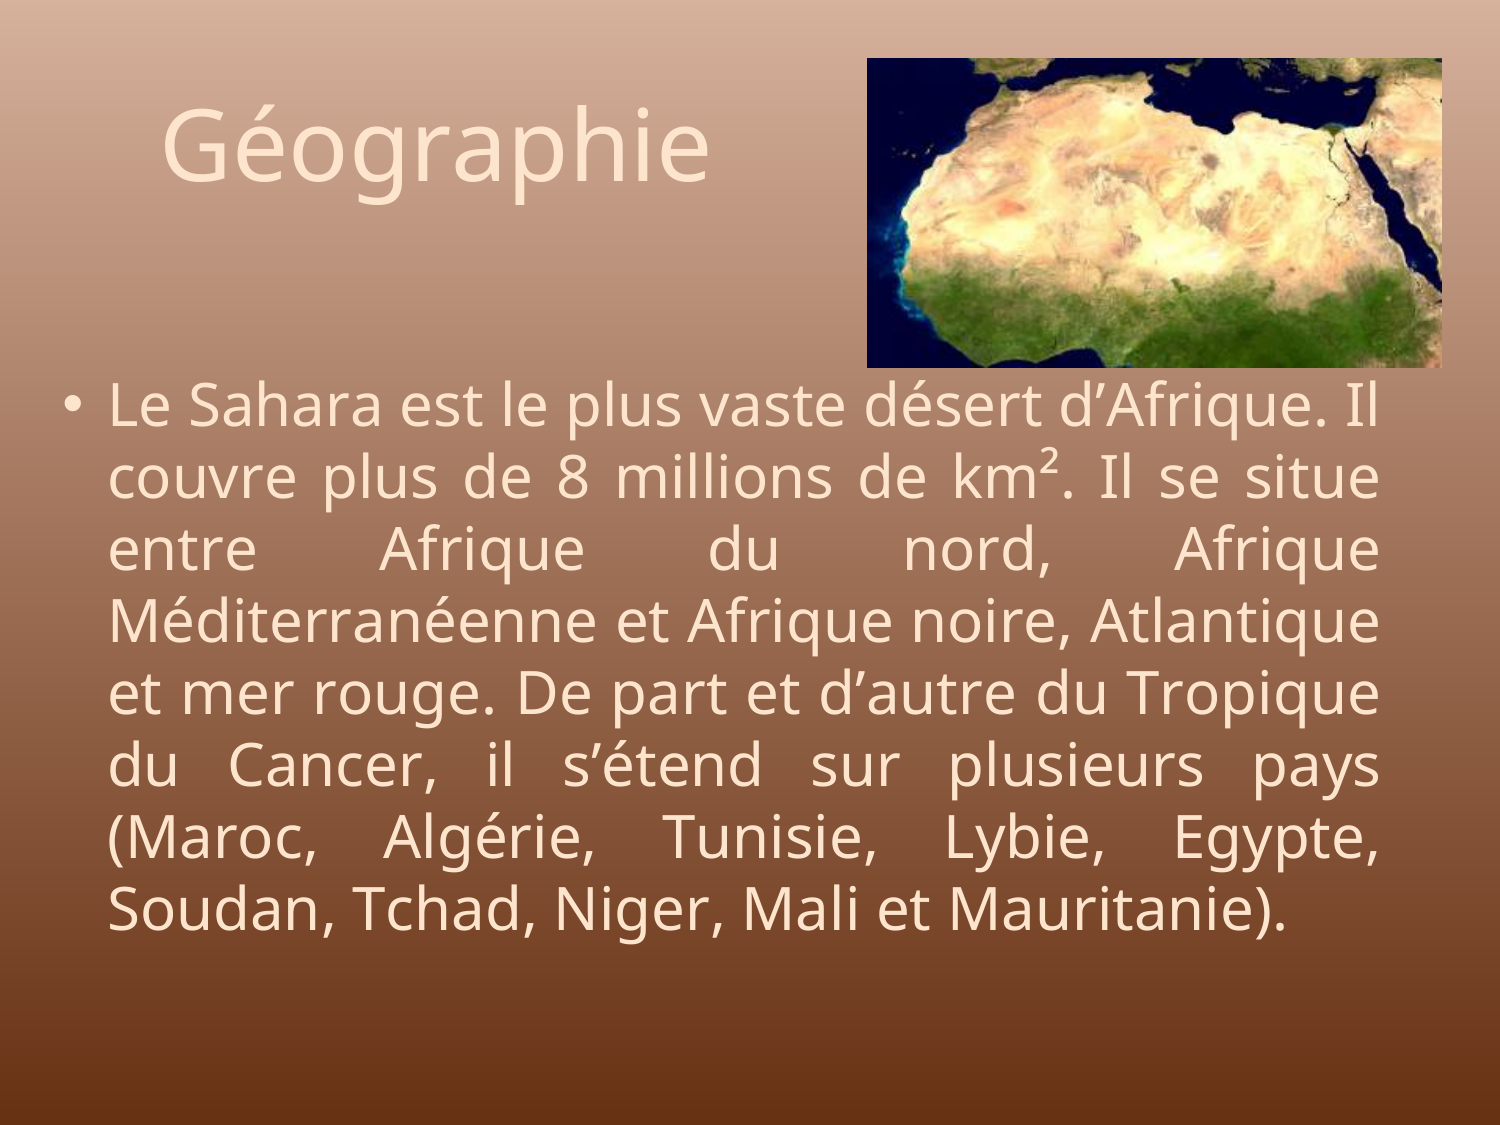

# Géographie
Le Sahara est le plus vaste désert d’Afrique. Il couvre plus de 8 millions de km². Il se situe entre Afrique du nord, Afrique Méditerranéenne et Afrique noire, Atlantique et mer rouge. De part et d’autre du Tropique du Cancer, il s’étend sur plusieurs pays (Maroc, Algérie, Tunisie, Lybie, Egypte, Soudan, Tchad, Niger, Mali et Mauritanie).